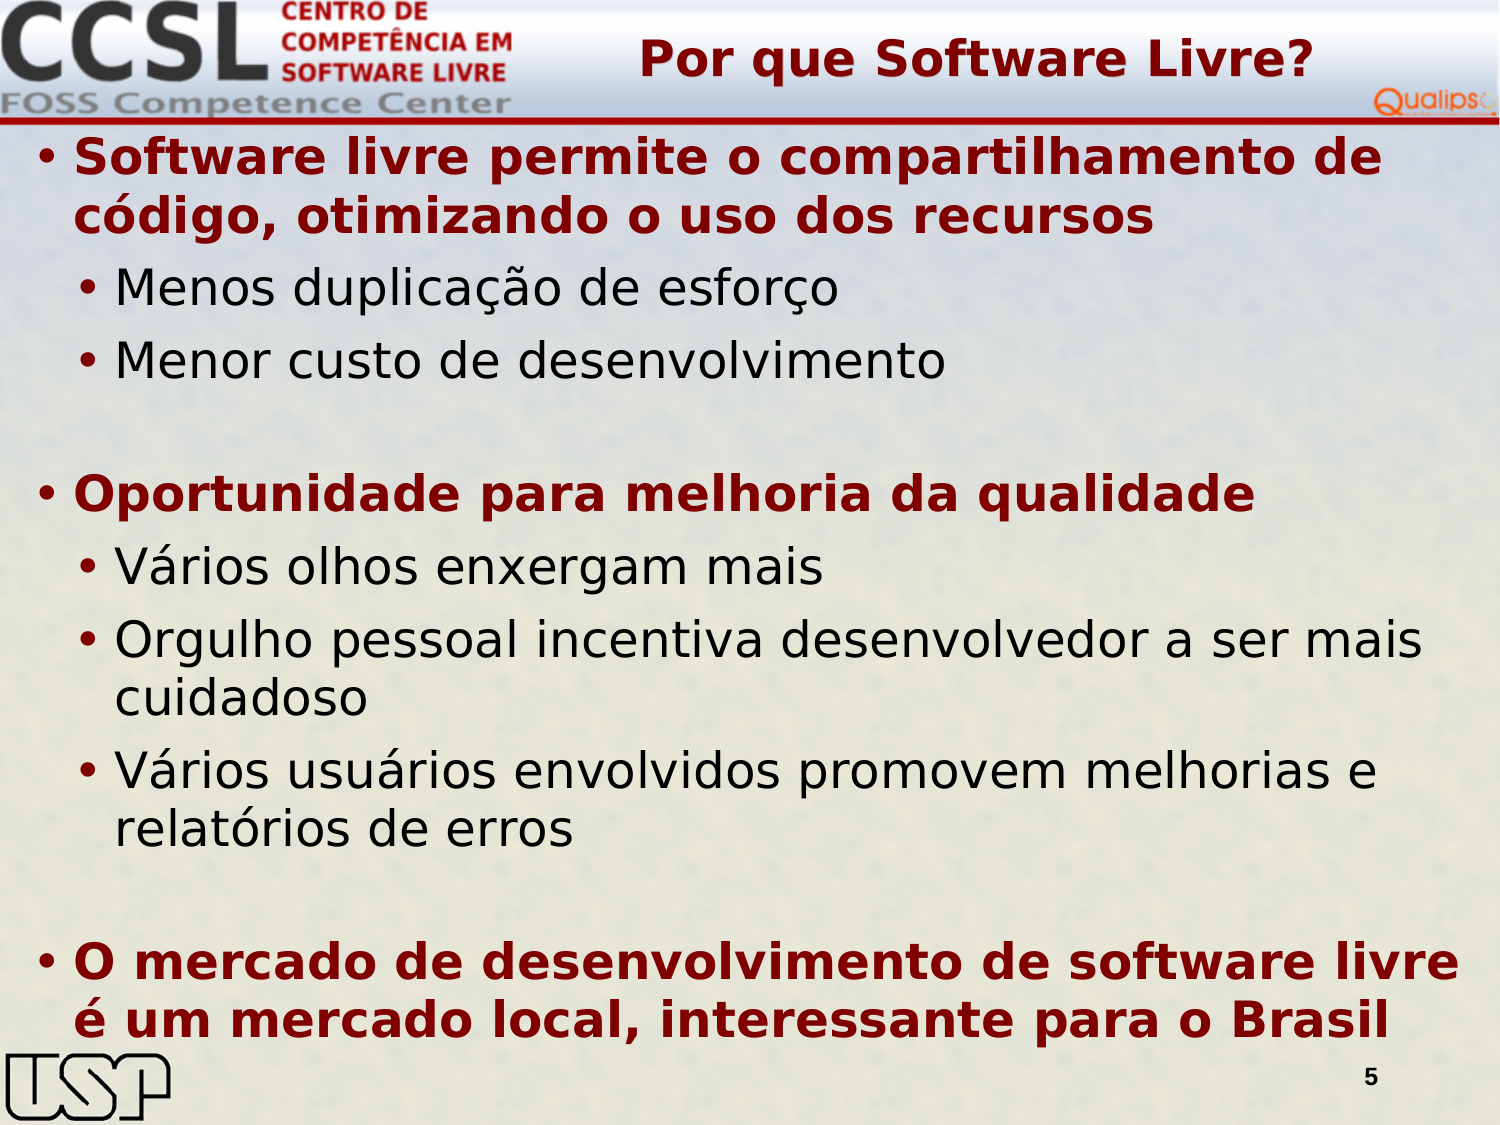

# Por que Software Livre?
Software livre permite o compartilhamento de código, otimizando o uso dos recursos
Menos duplicação de esforço
Menor custo de desenvolvimento
Oportunidade para melhoria da qualidade
Vários olhos enxergam mais
Orgulho pessoal incentiva desenvolvedor a ser mais cuidadoso
Vários usuários envolvidos promovem melhorias e relatórios de erros
O mercado de desenvolvimento de software livre é um mercado local, interessante para o Brasil